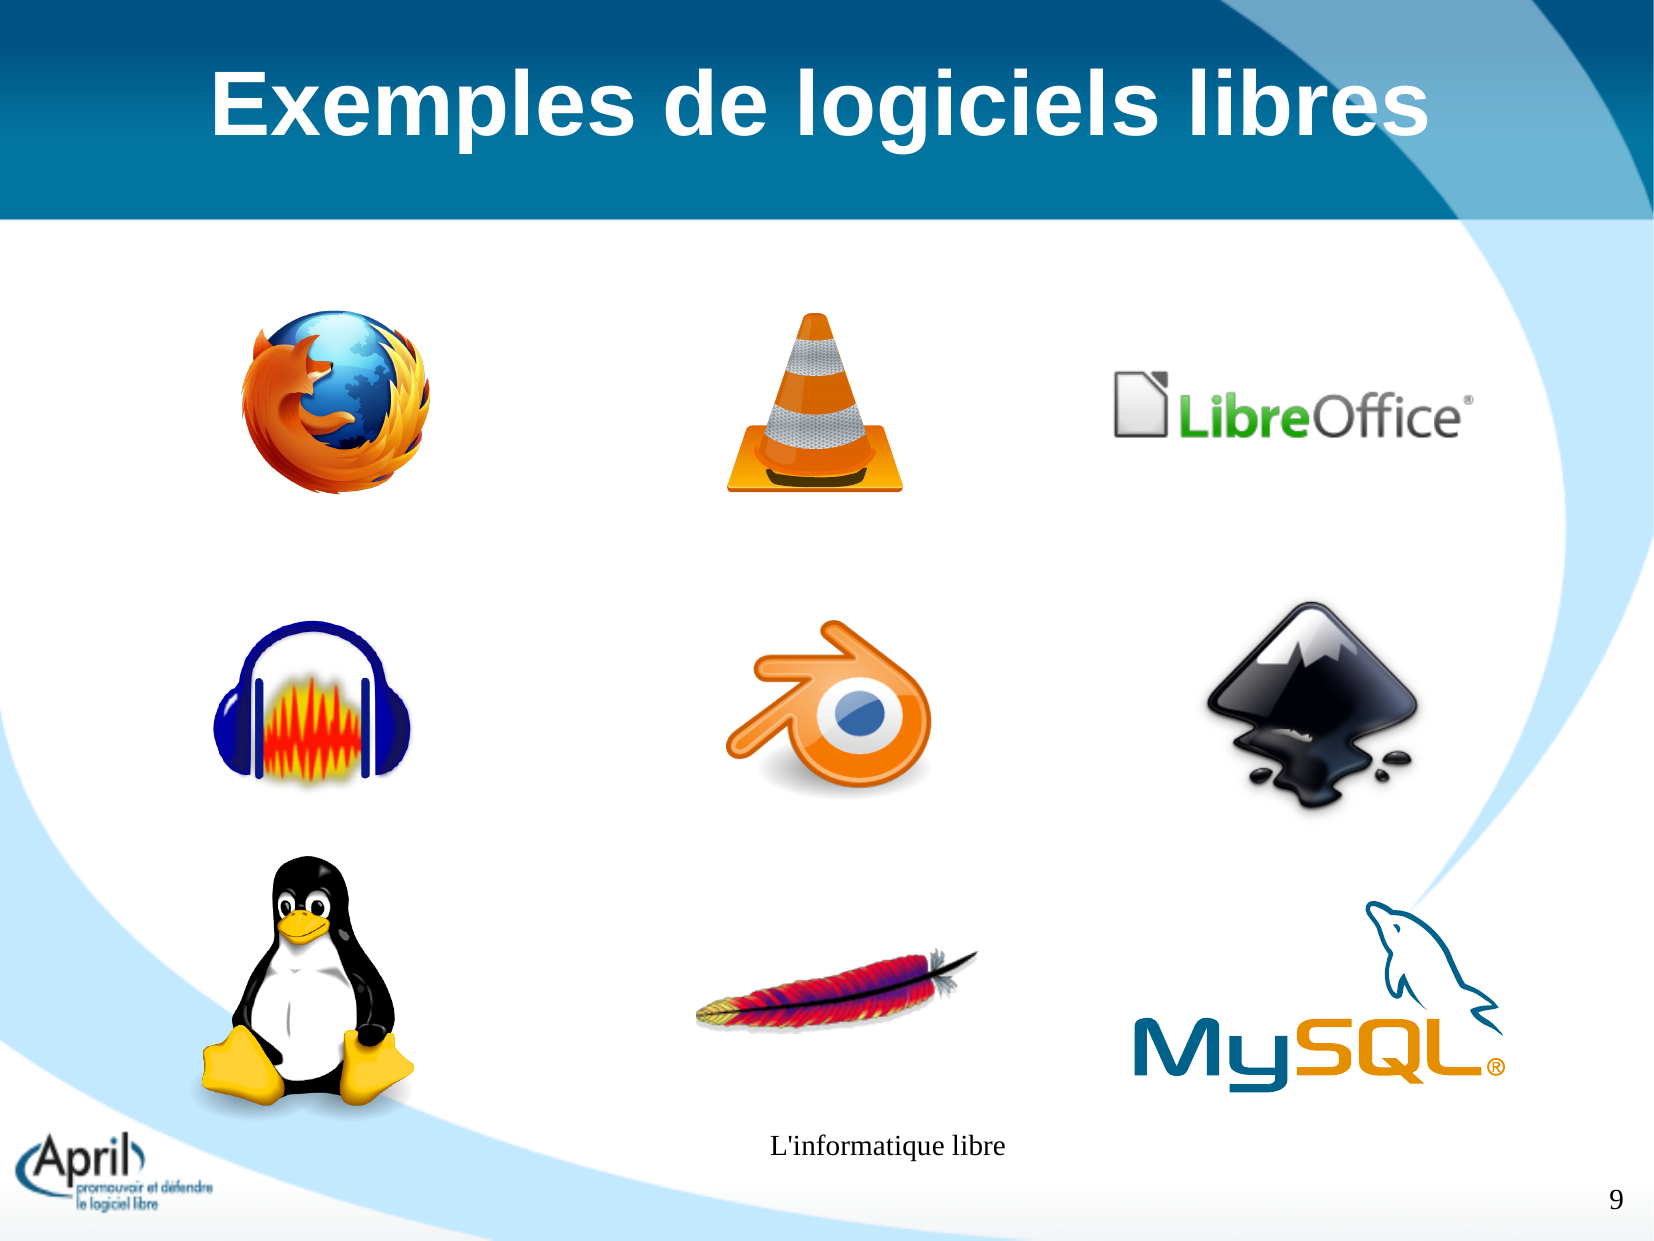

# Exemples de logiciels libres
L'informatique libre
9